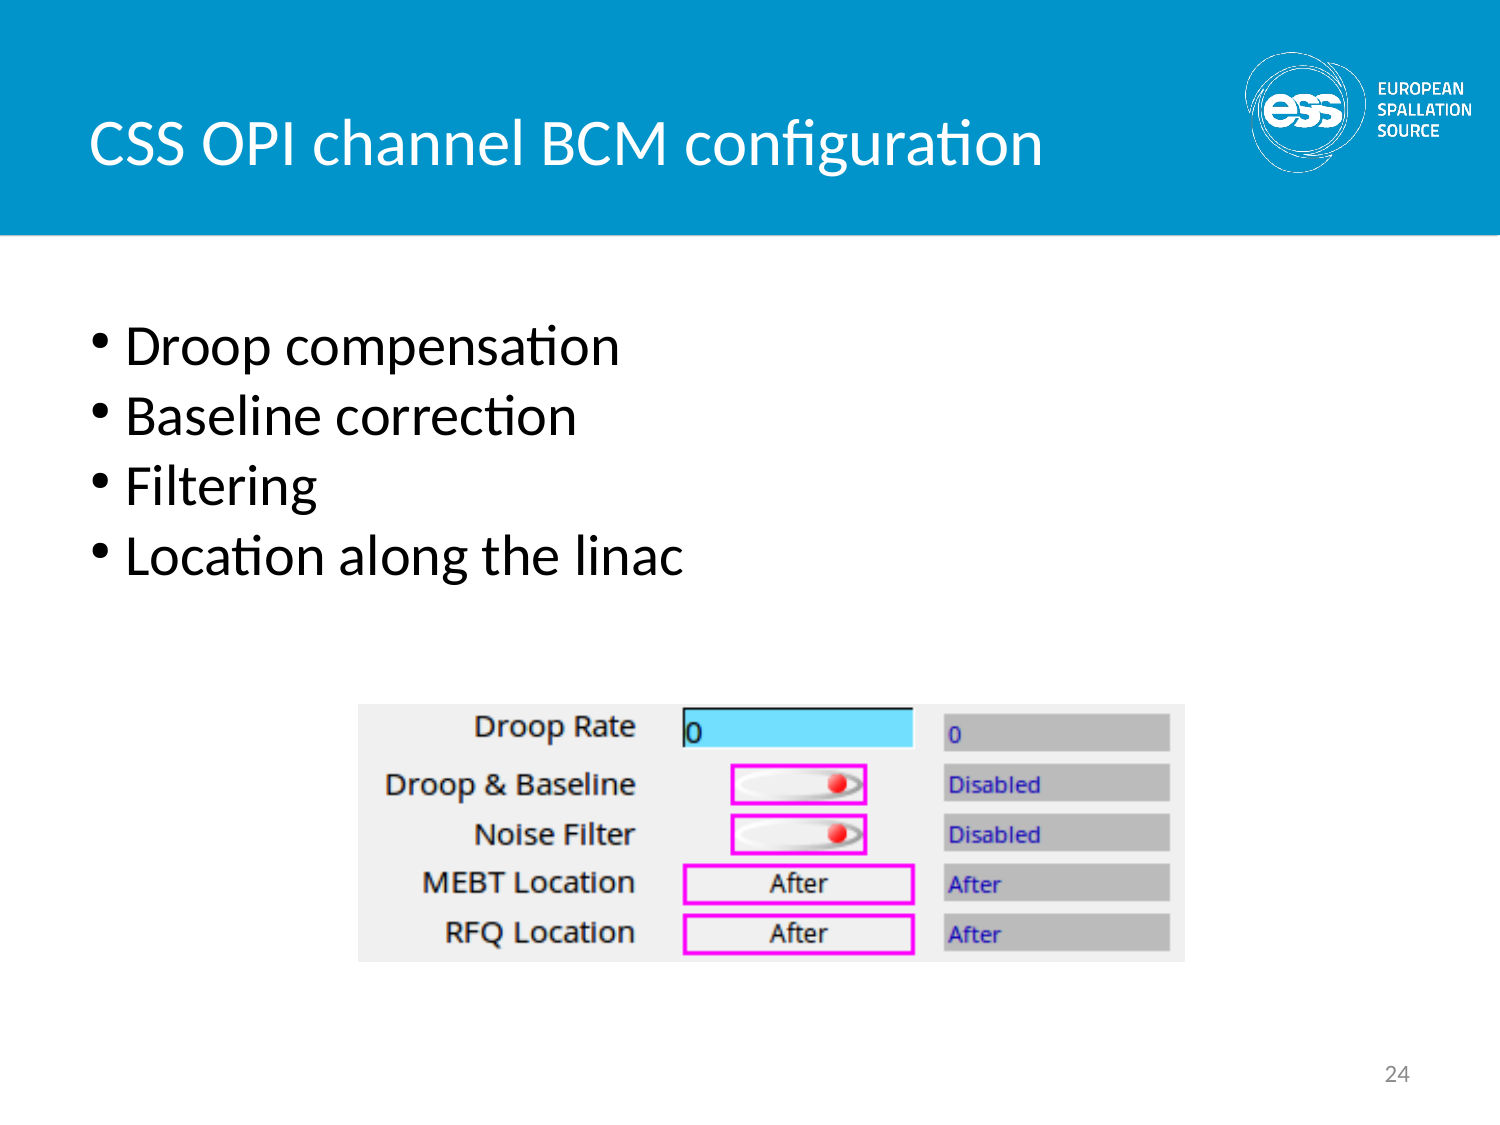

CSS OPI channel BCM configuration
Droop compensation
Baseline correction
Filtering
Location along the linac